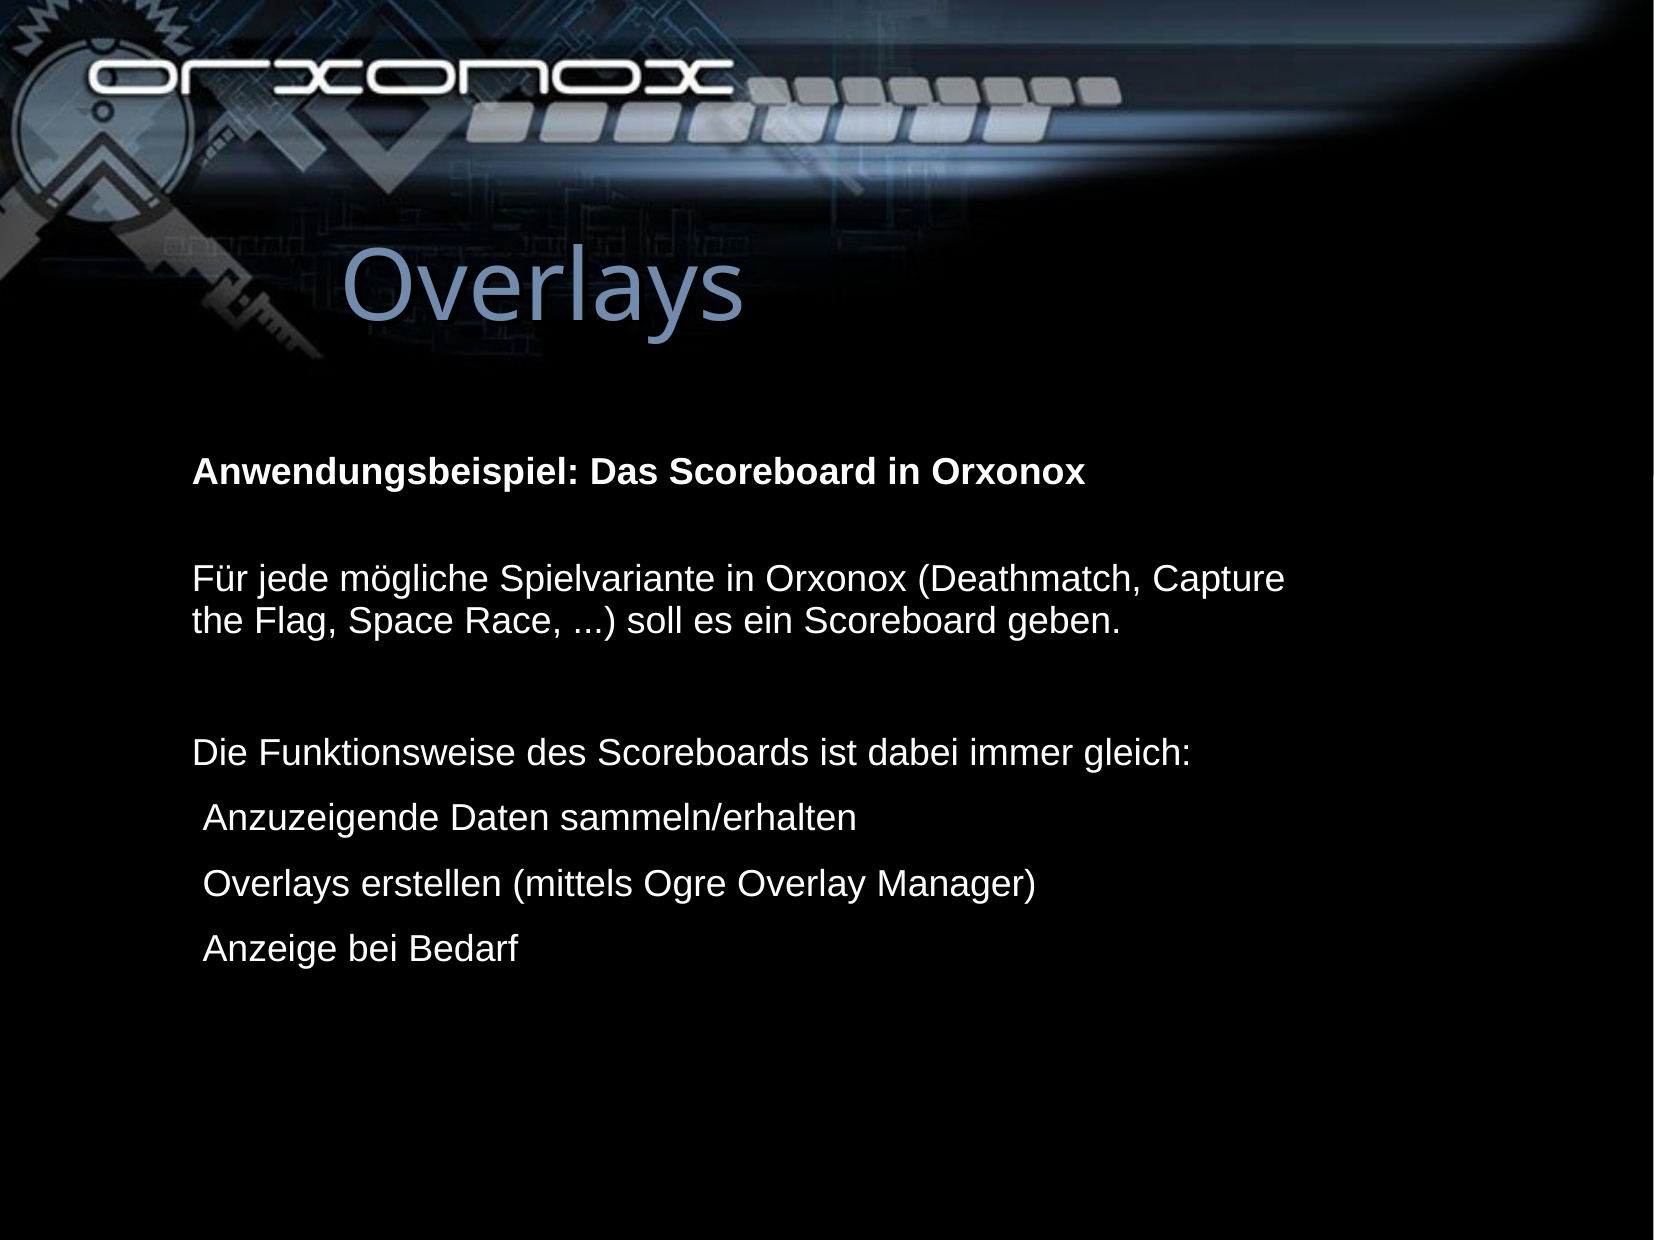

Overlays
Anwendungsbeispiel: Das Scoreboard in Orxonox
Für jede mögliche Spielvariante in Orxonox (Deathmatch, Capture the Flag, Space Race, ...) soll es ein Scoreboard geben.
Die Funktionsweise des Scoreboards ist dabei immer gleich:
 Anzuzeigende Daten sammeln/erhalten
 Overlays erstellen (mittels Ogre Overlay Manager)
 Anzeige bei Bedarf